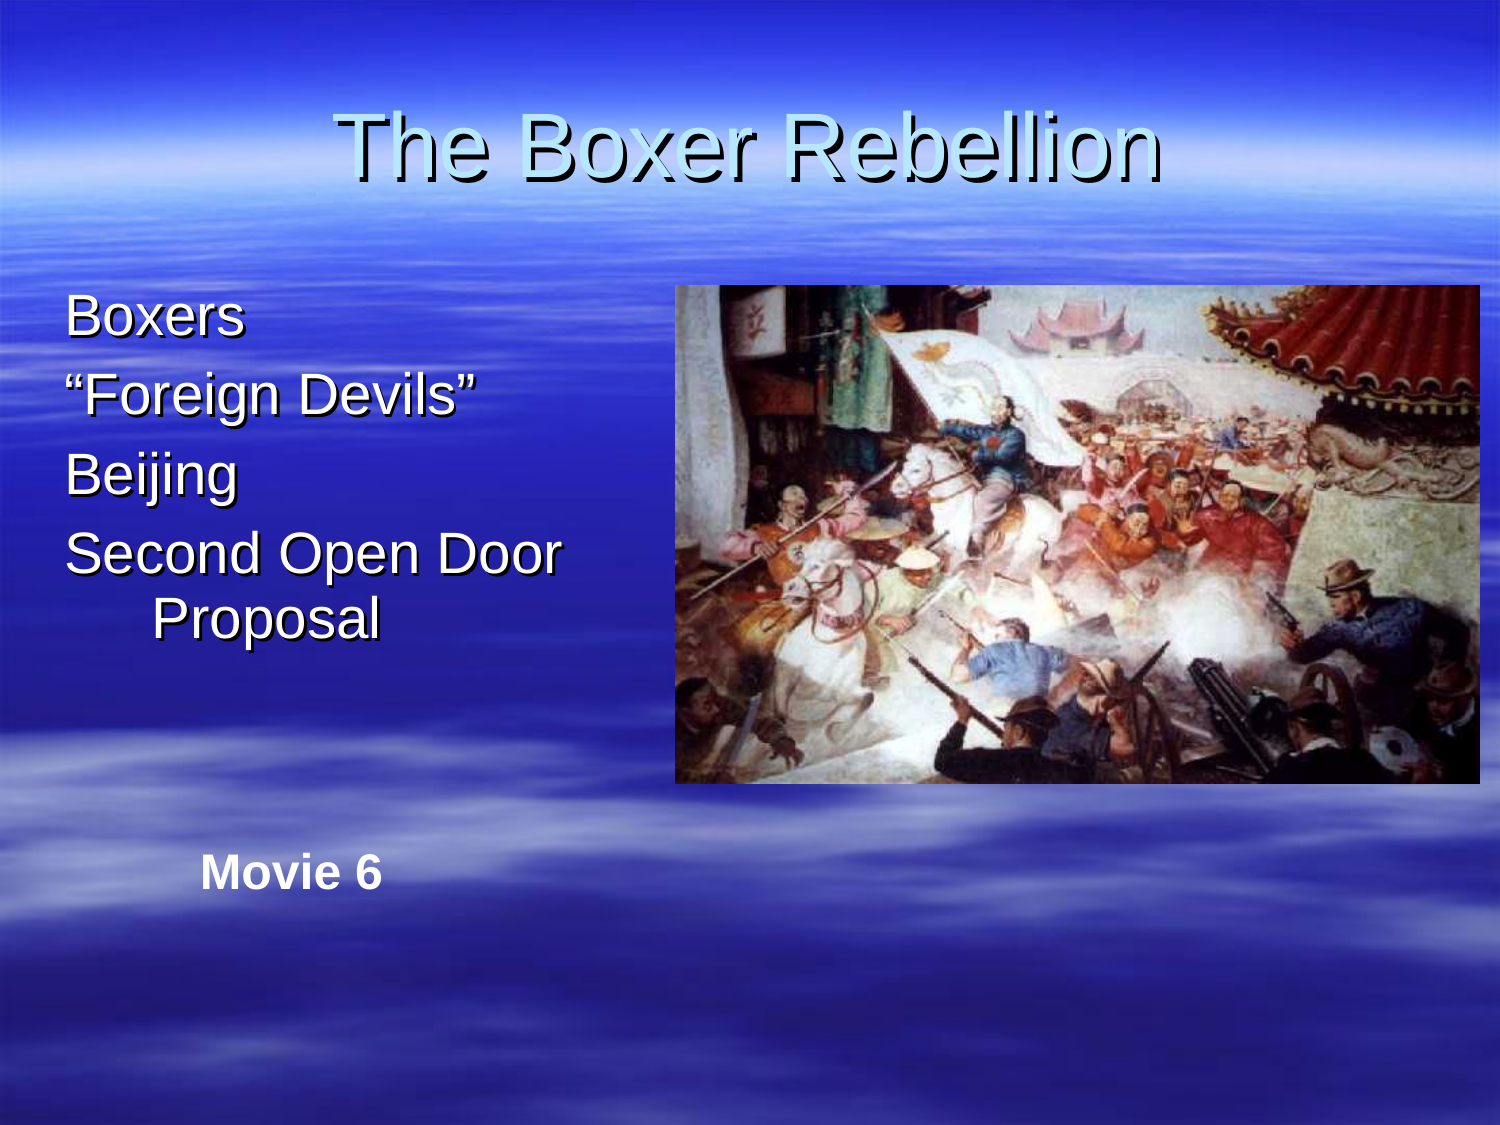

# The Boxer Rebellion
Boxers
“Foreign Devils”
Beijing
Second Open Door Proposal
Movie 6